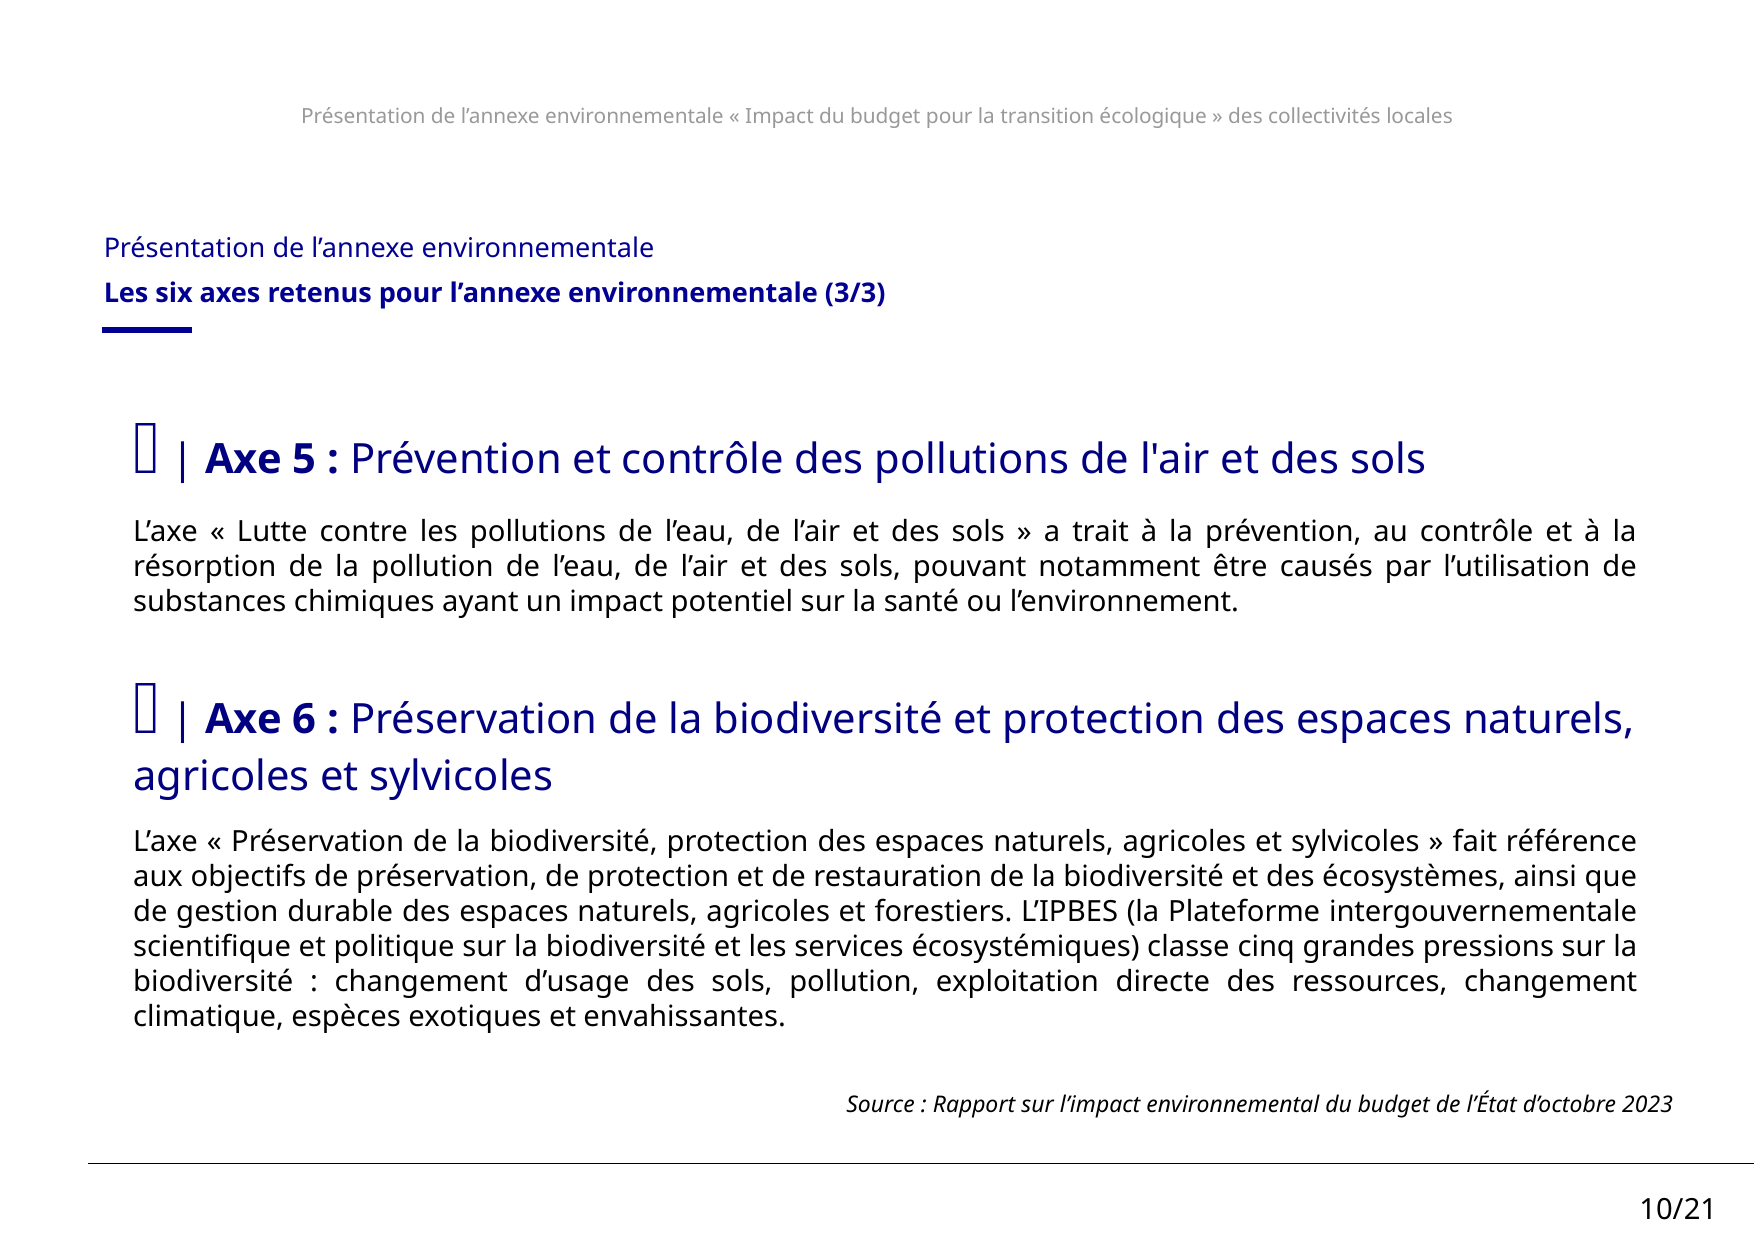

Présentation de l’annexe environnementale « Impact du budget pour la transition écologique » des collectivités locales
Présentation de l’annexe environnementale
Les six axes retenus pour l’annexe environnementale (3/3)
L | Axe 5 : Prévention et contrôle des pollutions de l'air et des sols
L’axe « Lutte contre les pollutions de l’eau, de l’air et des sols » a trait à la prévention, au contrôle et à la résorption de la pollution de l’eau, de l’air et des sols, pouvant notamment être causés par l’utilisation de substances chimiques ayant un impact potentiel sur la santé ou l’environnement.
ó | Axe 6 : Préservation de la biodiversité et protection des espaces naturels, agricoles et sylvicoles
L’axe « Préservation de la biodiversité, protection des espaces naturels, agricoles et sylvicoles » fait référence aux objectifs de préservation, de protection et de restauration de la biodiversité et des écosystèmes, ainsi que de gestion durable des espaces naturels, agricoles et forestiers. L’IPBES (la Plateforme intergouvernementale scientifique et politique sur la biodiversité et les services écosystémiques) classe cinq grandes pressions sur la biodiversité : changement d’usage des sols, pollution, exploitation directe des ressources, changement climatique, espèces exotiques et envahissantes.
Source : Rapport sur l’impact environnemental du budget de l’État d’octobre 2023